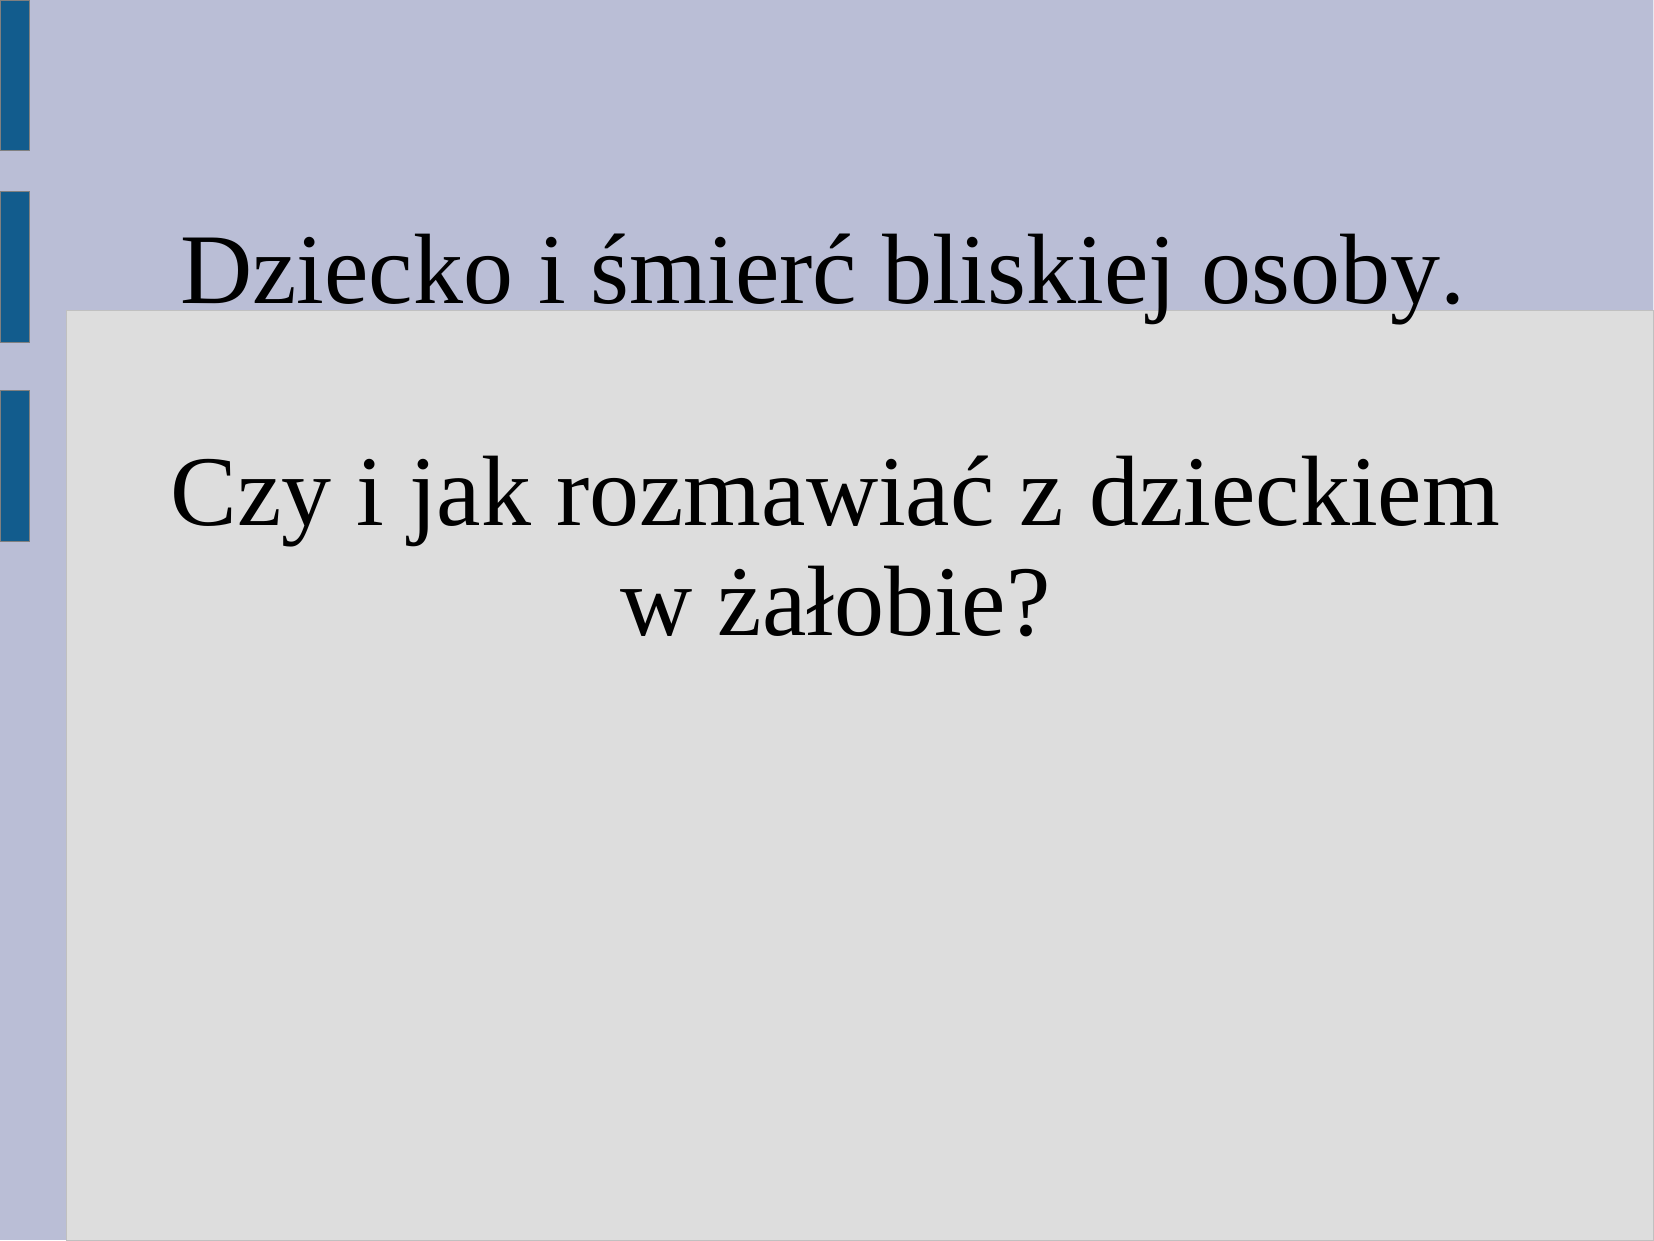

# Dziecko i śmierć bliskiej osoby.
Czy i jak rozmawiać z dzieckiem w żałobie?